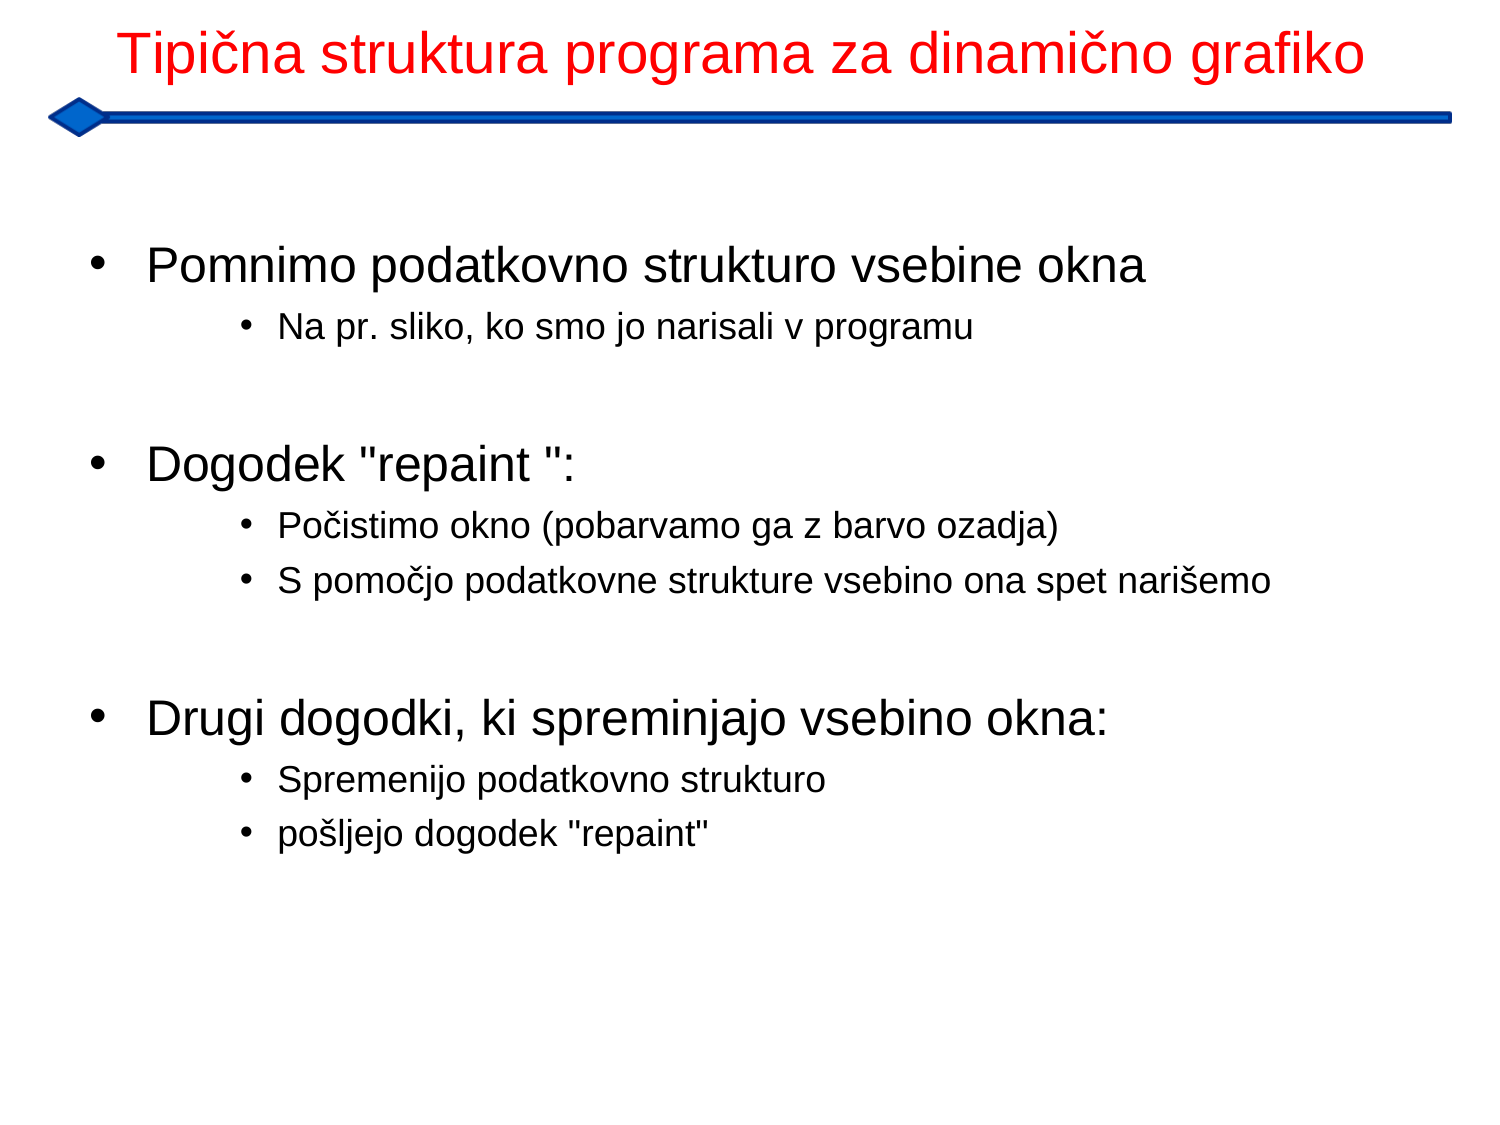

# Tipična struktura programa za dinamično grafiko
Pomnimo podatkovno strukturo vsebine okna
Na pr. sliko, ko smo jo narisali v programu
Dogodek "repaint ":
Počistimo okno (pobarvamo ga z barvo ozadja)
S pomočjo podatkovne strukture vsebino ona spet narišemo
Drugi dogodki, ki spreminjajo vsebino okna:
Spremenijo podatkovno strukturo
pošljejo dogodek "repaint"